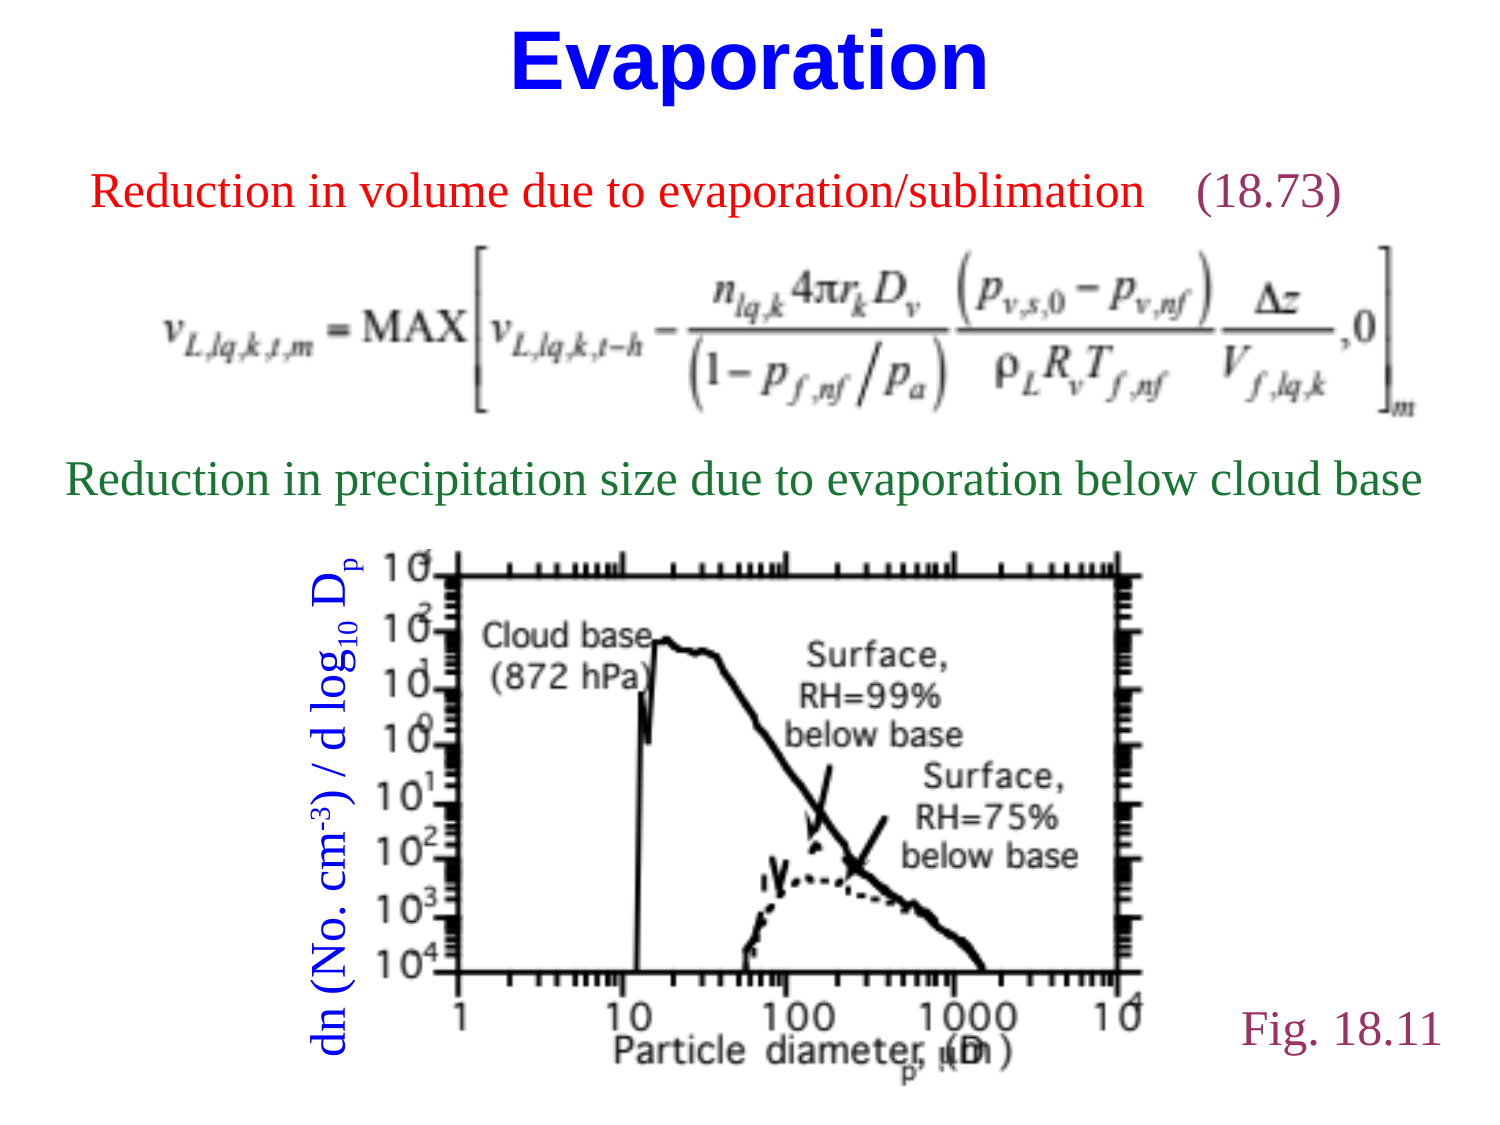

# Evaporation
Reduction in volume due to evaporation/sublimation	(18.73)
Reduction in precipitation size due to evaporation below cloud base
dn (No. cm-3) / d log10 Dp
Fig. 18.11